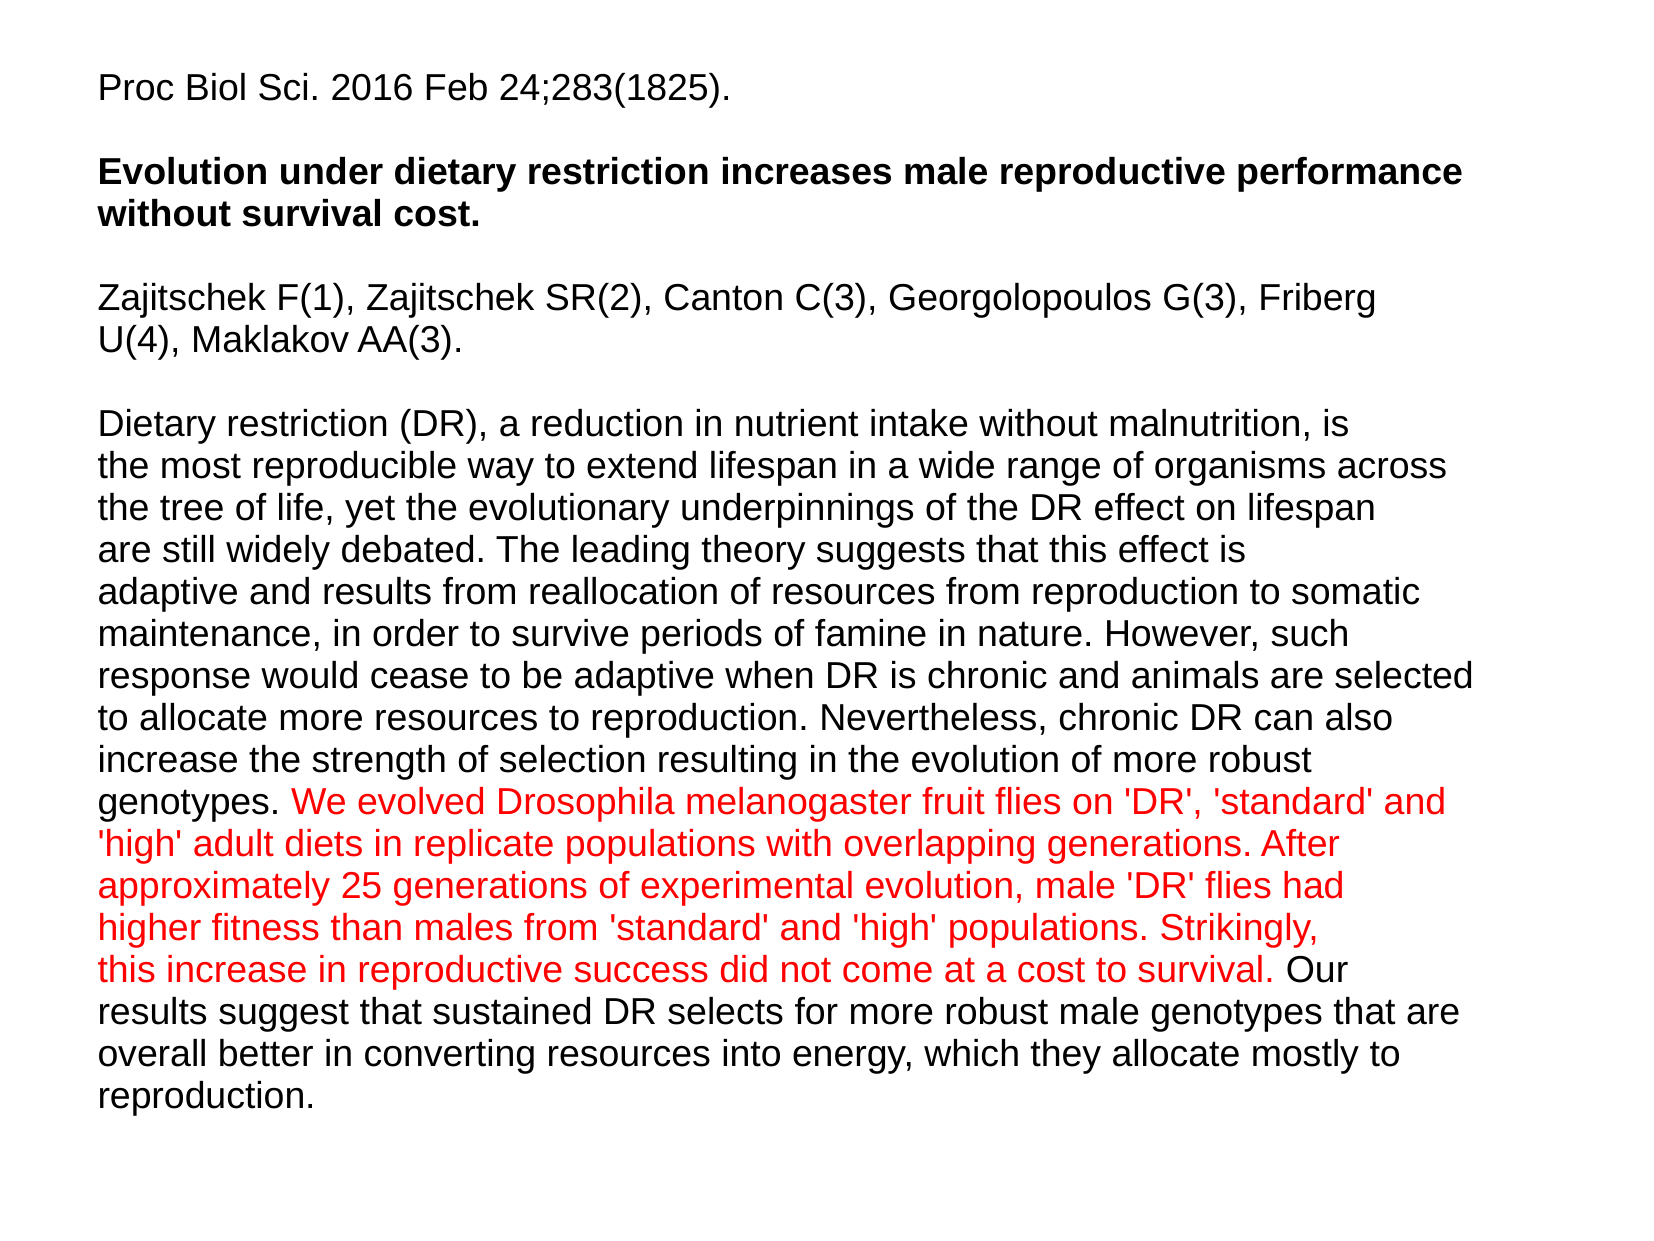

Proc Biol Sci. 2016 Feb 24;283(1825).
Evolution under dietary restriction increases male reproductive performance
without survival cost.
Zajitschek F(1), Zajitschek SR(2), Canton C(3), Georgolopoulos G(3), Friberg
U(4), Maklakov AA(3).
Dietary restriction (DR), a reduction in nutrient intake without malnutrition, is
the most reproducible way to extend lifespan in a wide range of organisms across
the tree of life, yet the evolutionary underpinnings of the DR effect on lifespan
are still widely debated. The leading theory suggests that this effect is
adaptive and results from reallocation of resources from reproduction to somatic
maintenance, in order to survive periods of famine in nature. However, such
response would cease to be adaptive when DR is chronic and animals are selected
to allocate more resources to reproduction. Nevertheless, chronic DR can also
increase the strength of selection resulting in the evolution of more robust
genotypes. We evolved Drosophila melanogaster fruit flies on 'DR', 'standard' and
'high' adult diets in replicate populations with overlapping generations. After
approximately 25 generations of experimental evolution, male 'DR' flies had
higher fitness than males from 'standard' and 'high' populations. Strikingly,
this increase in reproductive success did not come at a cost to survival. Our
results suggest that sustained DR selects for more robust male genotypes that are
overall better in converting resources into energy, which they allocate mostly to
reproduction.